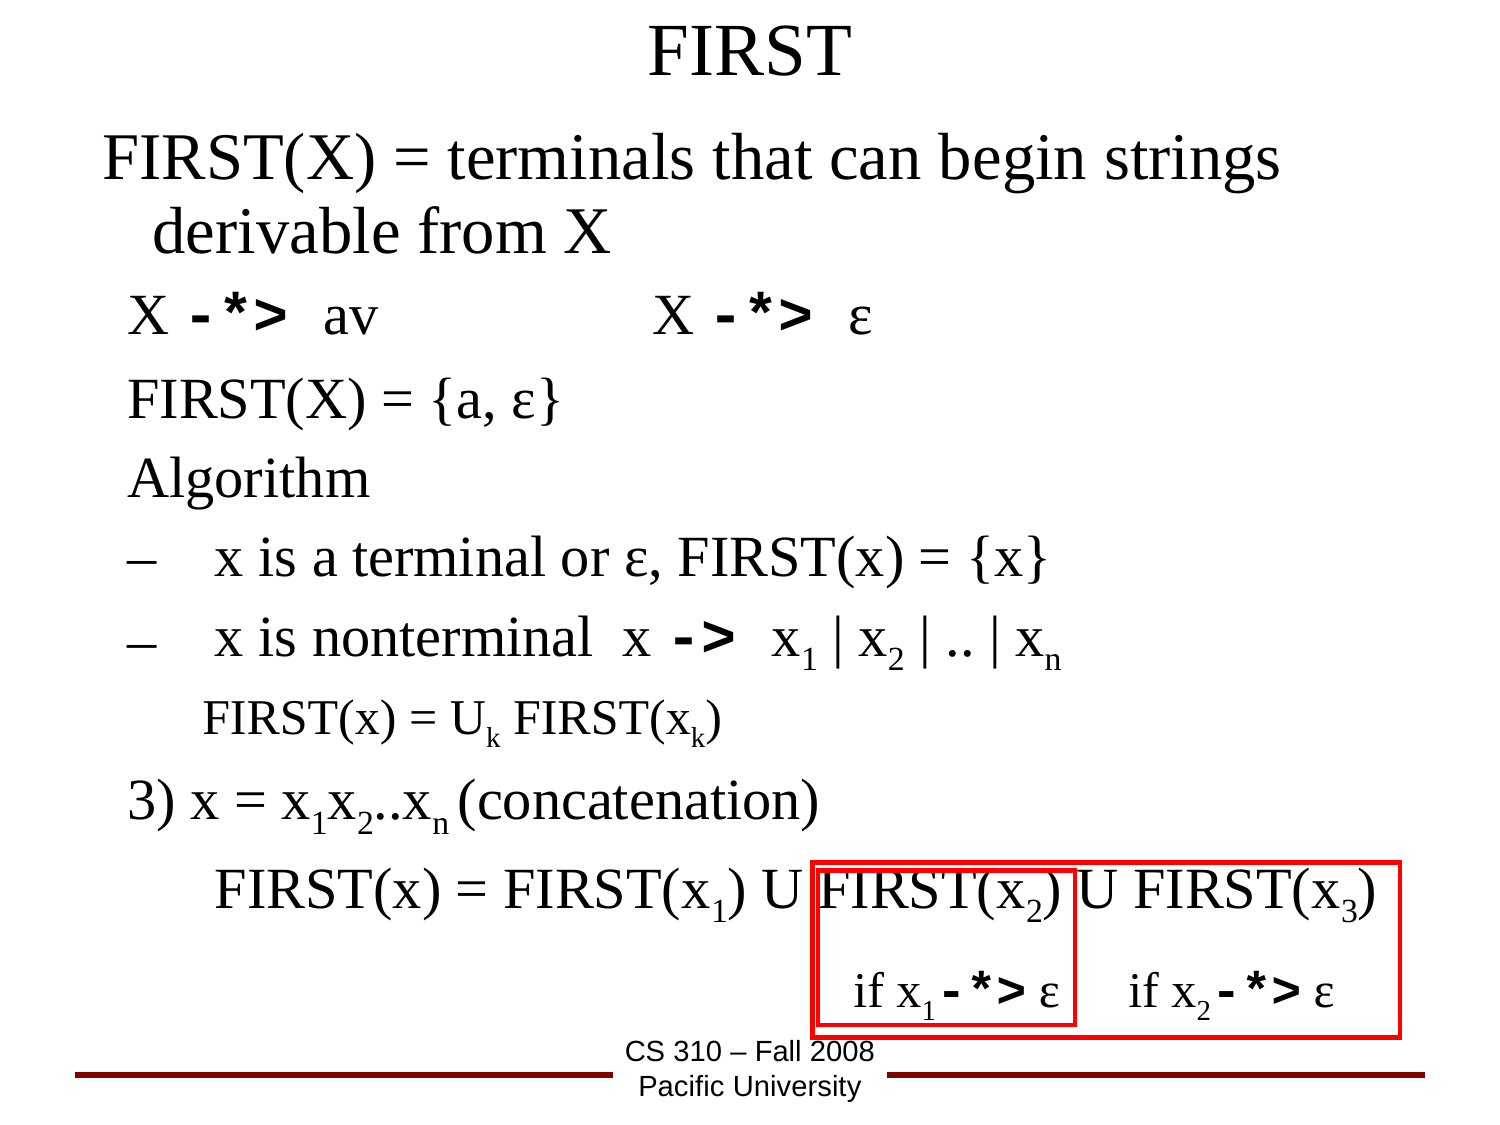

# FIRST
 FIRST(X) = terminals that can begin strings derivable from X
X -*> av		X -*> ε
FIRST(X) = {a, ε}
Algorithm
x is a terminal or ε, FIRST(x) = {x}
x is nonterminal x -> x1 | x2 | .. | xn
FIRST(x) = Uk FIRST(xk)
3) x = x1x2..xn (concatenation)
	FIRST(x) = FIRST(x1) U FIRST(x2) U FIRST(x3)
if x1-*> ε
if x2-*> ε